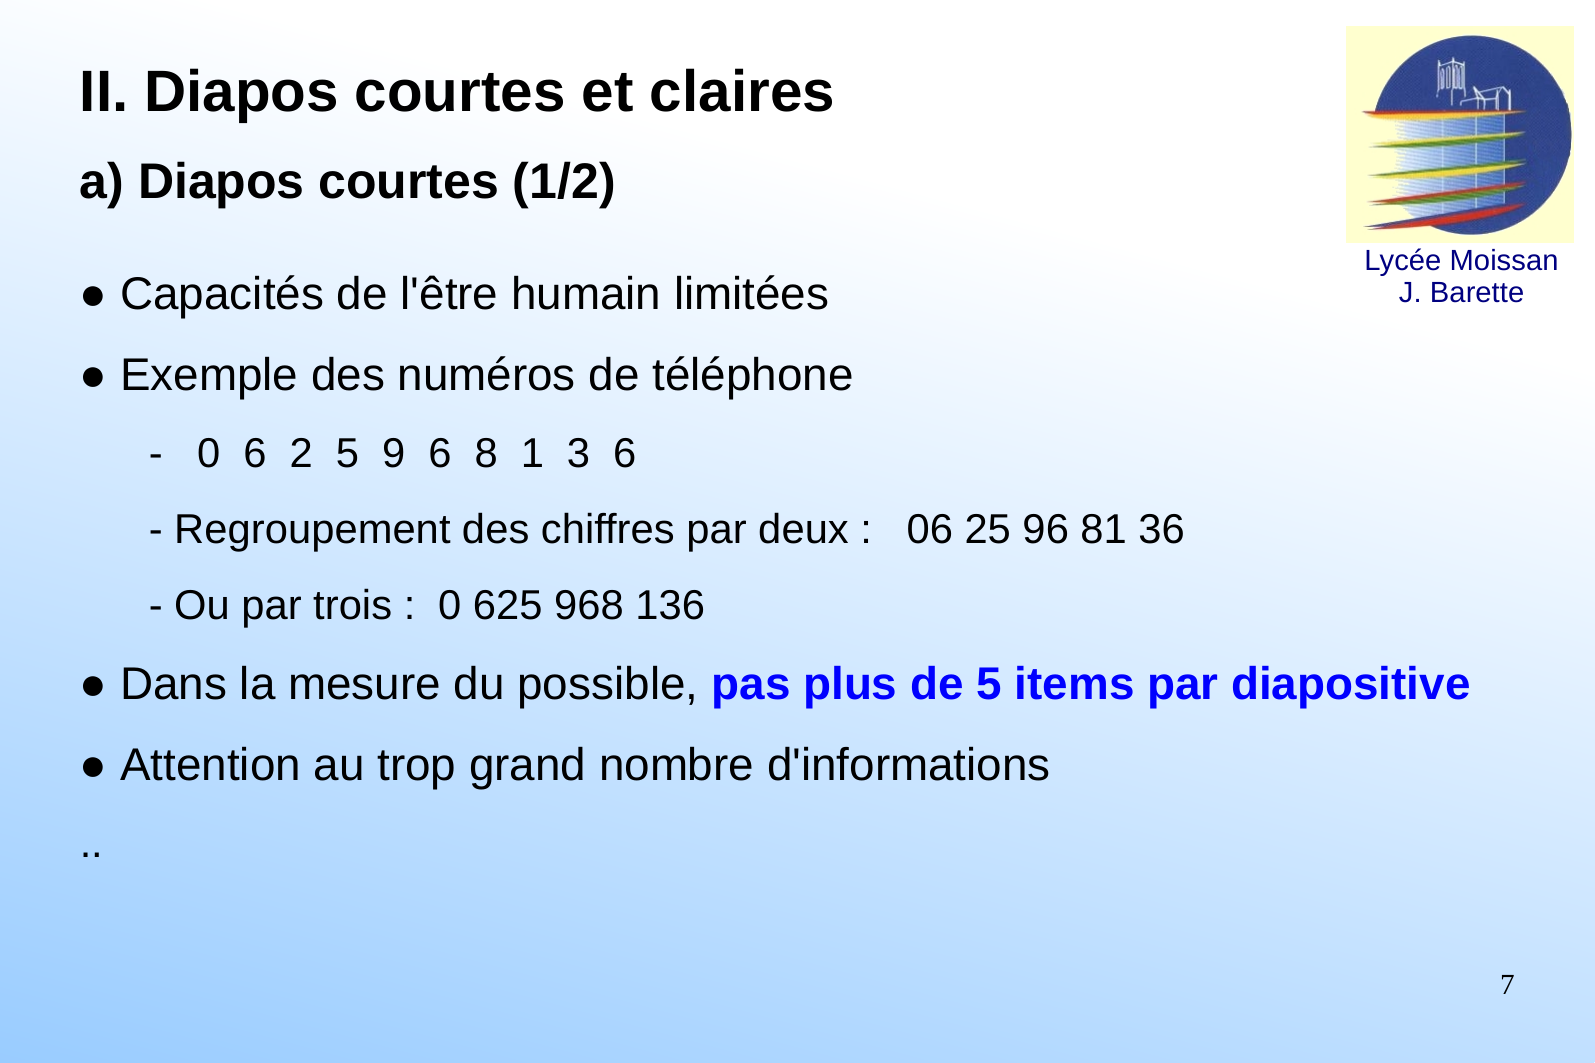

Lycée Moissan
J. Barette
# II. Diapos courtes et claires
a) Diapos courtes (1/2)
● Capacités de l'être humain limitées
● Exemple des numéros de téléphone
 - 0 6 2 5 9 6 8 1 3 6
 - Regroupement des chiffres par deux : 06 25 96 81 36
 - Ou par trois : 0 625 968 136
● Dans la mesure du possible, pas plus de 5 items par diapositive
● Attention au trop grand nombre d'informations
..
7